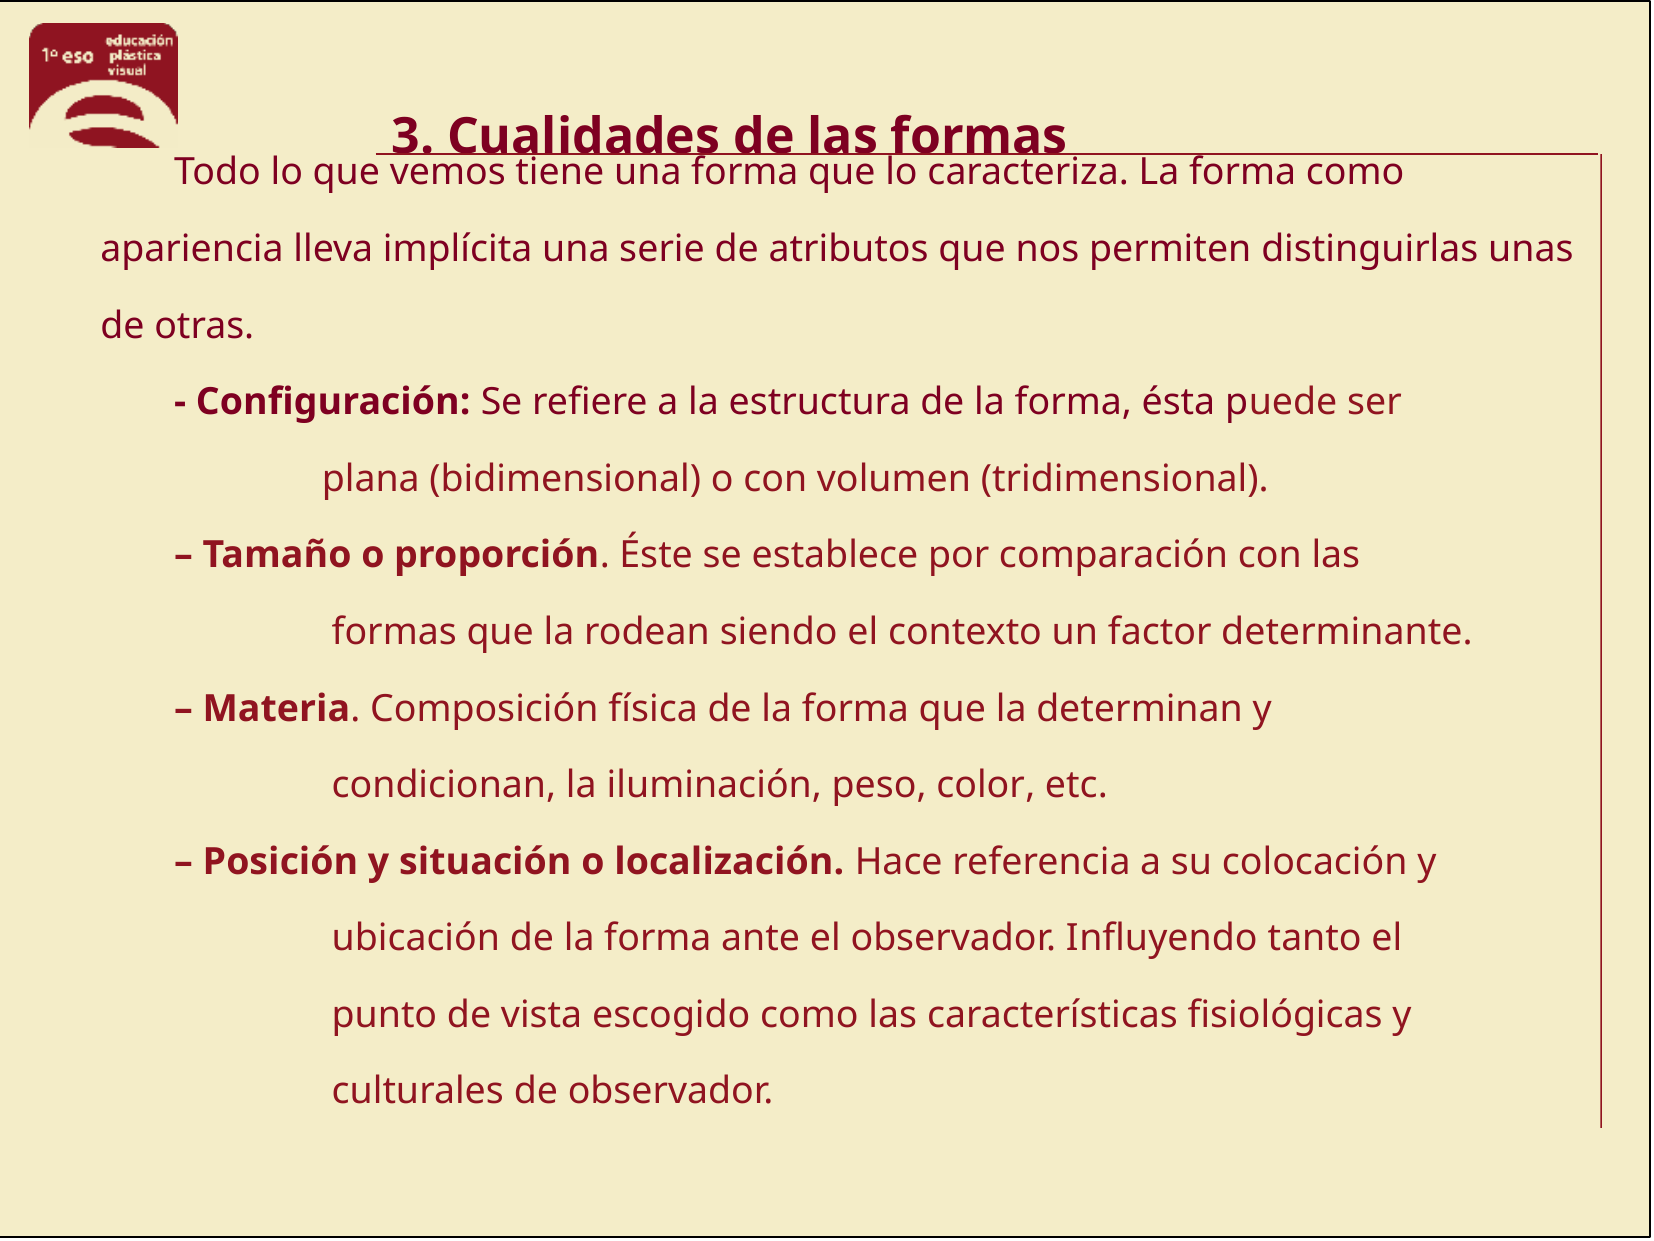

3. Cualidades de las formas
	Todo lo que vemos tiene una forma que lo caracteriza. La forma como apariencia lleva implícita una serie de atributos que nos permiten distinguirlas unas de otras.
	- Configuración: Se refiere a la estructura de la forma, ésta puede ser
			plana (bidimensional) o con volumen (tridimensional).
	– Tamaño o proporción. Éste se establece por comparación con las
			 formas que la rodean siendo el contexto un factor determinante.
	– Materia. Composición física de la forma que la determinan y
			 condicionan, la iluminación, peso, color, etc.
	– Posición y situación o localización. Hace referencia a su colocación y
			 ubicación de la forma ante el observador. Influyendo tanto el
			 punto de vista escogido como las características fisiológicas y
			 culturales de observador.
#